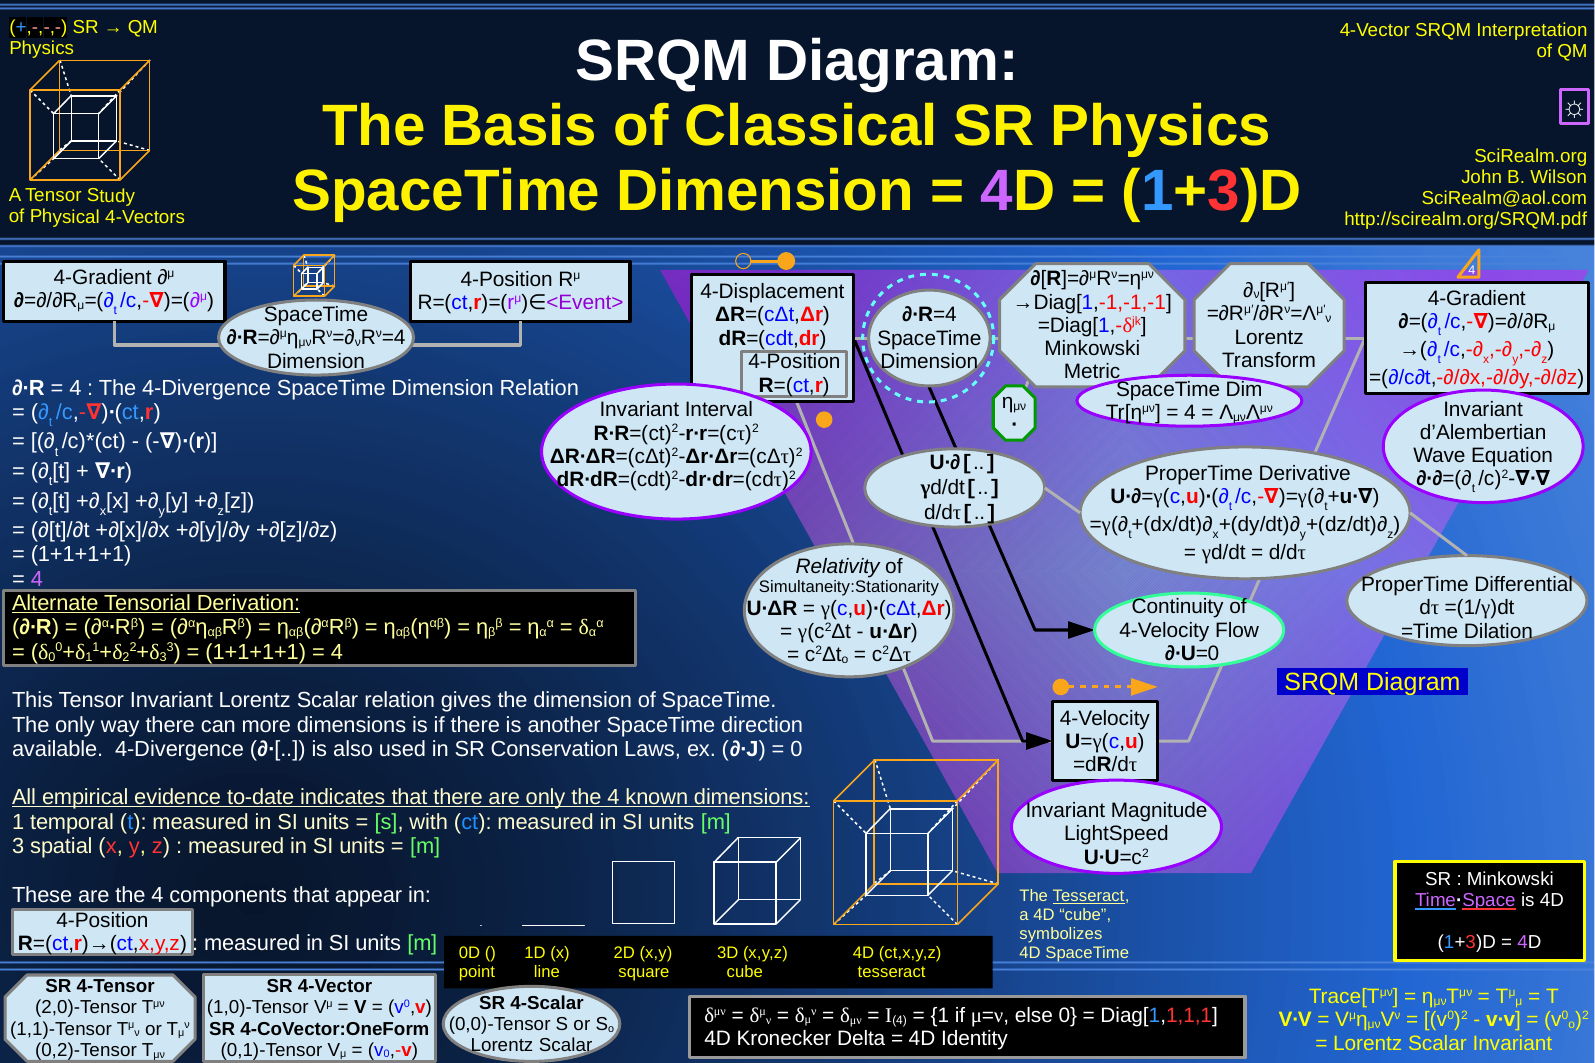

(+,-,-,-) SR → QM
Physics
A Tensor Study
of Physical 4-Vectors
4-Vector SRQM Interpretation
of QM
SciRealm.org
John B. Wilson
SciRealm@aol.com
http://scirealm.org/SRQM.pdf
# SRQM Diagram: The Basis of Classical SR Physics SpaceTime Dimension = 4D = (1+3)D
☼
4
∂[R]=∂μRν=ημν
→Diag[1,-1,-1,-1]
=Diag[1,-δjk]
Minkowski
Metric
∂ν[Rμ′]
=∂Rμ′/∂Rν=Λμ'ν
Lorentz
Transform
4-Displacement
ΔR=(cΔt,Δr)
dR=(cdt,dr)
4-Gradient
∂=(∂t /c,-∇)=∂/∂Rμ
→(∂t /c,-∂x,-∂y,-∂z)
=(∂/c∂t,-∂/∂x,-∂/∂y,-∂/∂z)
∂∙R=4
SpaceTime
Dimension
4-Position
R=(ct,r)
SpaceTime Dim
Tr[ημν] = 4 = ΛμνΛμν
Invariant Interval
R∙R=(ct)2-r∙r=(cτ)2
ΔR∙ΔR=(cΔt)2-Δr∙Δr=(cΔτ)2
dR∙dR=(cdt)2-dr∙dr=(cdτ)2
 ημν
∙
Invariant
d’Alembertian
Wave Equation
∂∙∂=(∂t /c)2-∇∙∇
 ProperTime Derivative
U∙∂=γ(c,u)∙(∂t /c,-∇)=γ(∂t+u∙∇)
=γ(∂t+(dx/dt)∂x+(dy/dt)∂y+(dz/dt)∂z)
= γd/dt = d/dτ
 U∙∂[..]
 γd/dt[..]
 d/dτ[..]
Relativity of
Simultaneity:Stationarity
U∙ΔR = γ(c,u)∙(cΔt,Δr)
= γ(c2Δt - u∙Δr)
= c2Δto = c2Δτ
ProperTime Differential
dτ =(1/γ)dt
=Time Dilation
Continuity of
4-Velocity Flow
 ∂∙U=0
4-Velocity
U=γ(c,u)
=dR/dτ
Invariant Magnitude
LightSpeed
U∙U=c2
4-Gradient ∂μ
∂=∂/∂Rμ=(∂t /c,-∇)=(∂μ)
4-Position Rμ
R=(ct,r)=(rμ)∈<Event>
SpaceTime
∂∙R=∂μημνRν=∂νRν=4
Dimension
∂∙R = 4 : The 4-Divergence SpaceTime Dimension Relation
= (∂t /c,-∇)∙(ct,r)
= [(∂t /c)*(ct) - (-∇)∙(r)]
= (∂t[t] + ∇∙r)
= (∂t[t] +∂x[x] +∂y[y] +∂z[z])
= (∂[t]/∂t +∂[x]/∂x +∂[y]/∂y +∂[z]/∂z)
= (1+1+1+1)
= 4
Alternate Tensorial Derivation:
(∂∙R) = (∂α∙Rβ) = (∂αηαβRβ) = ηαβ(∂αRβ) = ηαβ(ηαβ) = ηββ = ηαα = δαα
= (δ00+δ11+δ22+δ33) = (1+1+1+1) = 4
This Tensor Invariant Lorentz Scalar relation gives the dimension of SpaceTime.
The only way there can more dimensions is if there is another SpaceTime direction available. 4-Divergence (∂∙[..]) is also used in SR Conservation Laws, ex. (∂∙J) = 0
All empirical evidence to-date indicates that there are only the 4 known dimensions:
1 temporal (t): measured in SI units = [s], with (ct): measured in SI units [m]
3 spatial (x, y, z) : measured in SI units = [m]
These are the 4 components that appear in:
		 : measured in SI units [m]
 SRQM Diagram
SR : Minkowski Time·Space is 4D
(1+3)D = 4D
The Tesseract, a 4D “cube”, symbolizes
4D SpaceTime
4-Position
R=(ct,r)→(ct,x,y,z)
0D () 1D (x)	 2D (x,y)	 3D (x,y,z)	 4D (ct,x,y,z)
point	line	 square	 cube	 tesseract
SR 4-Tensor
(2,0)-Tensor Tμν
(1,1)-Tensor Tμν or Tμν
(0,2)-Tensor Tμν
SR 4-Vector
(1,0)-Tensor Vμ = V = (v0,v)
SR 4-CoVector:OneForm
(0,1)-Tensor Vμ = (v0,-v)
Trace[Tμν] = ημνTμν = Tμμ = T
V∙V = VμημνVν = [(v0)2 - v∙v] = (v0o)2
= Lorentz Scalar Invariant
SR 4-Scalar
(0,0)-Tensor S or So
Lorentz Scalar
δμν = δμν = δμν = δμν = I(4) = {1 if μ=ν, else 0} = Diag[1,1,1,1]
4D Kronecker Delta = 4D Identity